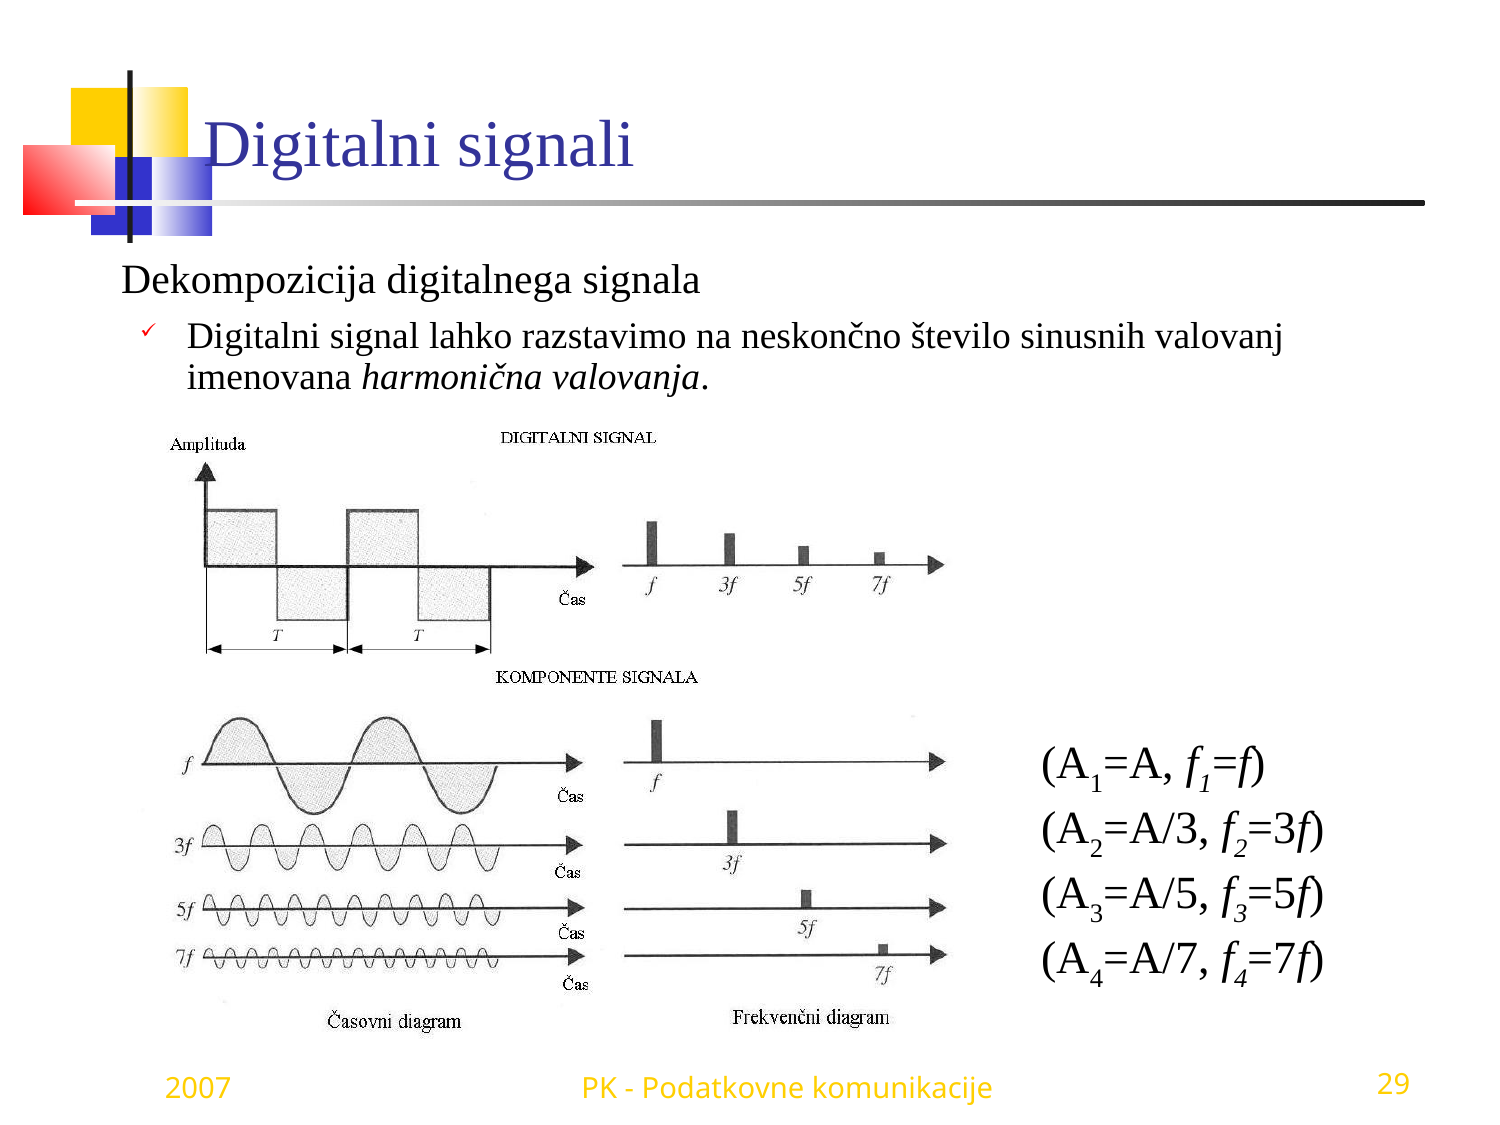

# Digitalni signali
	Dekompozicija digitalnega signala
Digitalni signal lahko razstavimo na neskončno število sinusnih valovanj imenovana harmonična valovanja.
	(A1=A, f1=f) (A2=A/3, f2=3f) (A3=A/5, f3=5f) (A4=A/7, f4=7f)
2007
PK - Podatkovne komunikacije